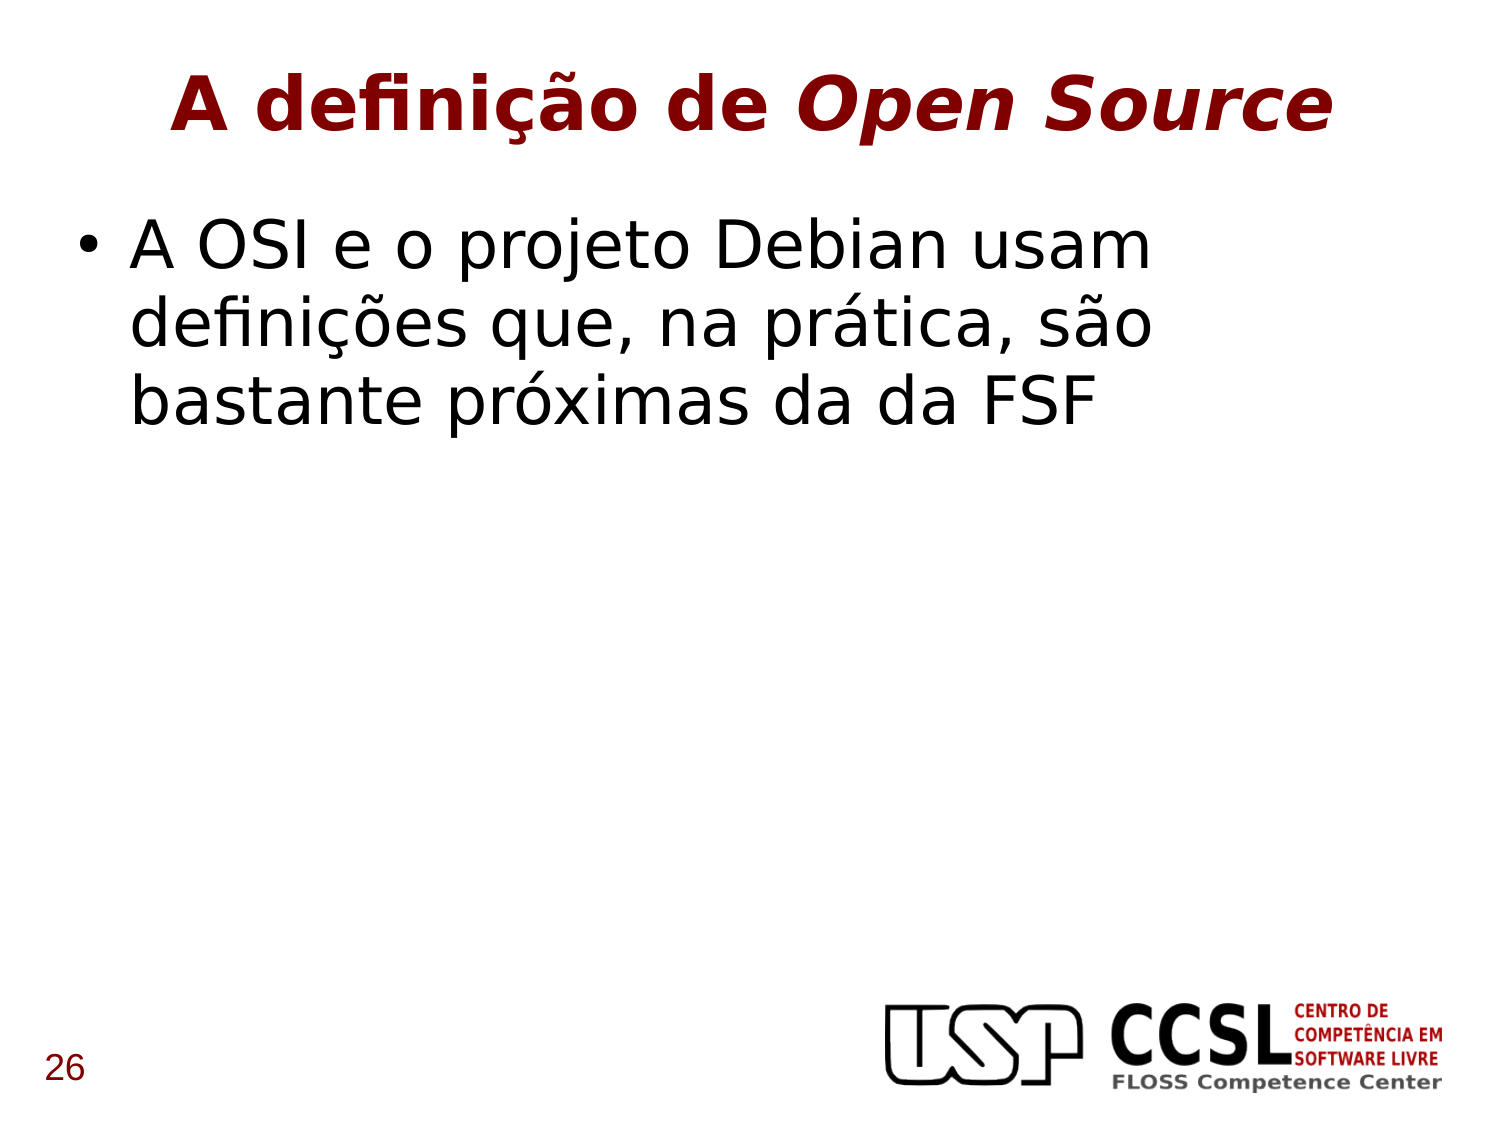

# A definição de Open Source
A OSI e o projeto Debian usam definições que, na prática, são bastante próximas da da FSF